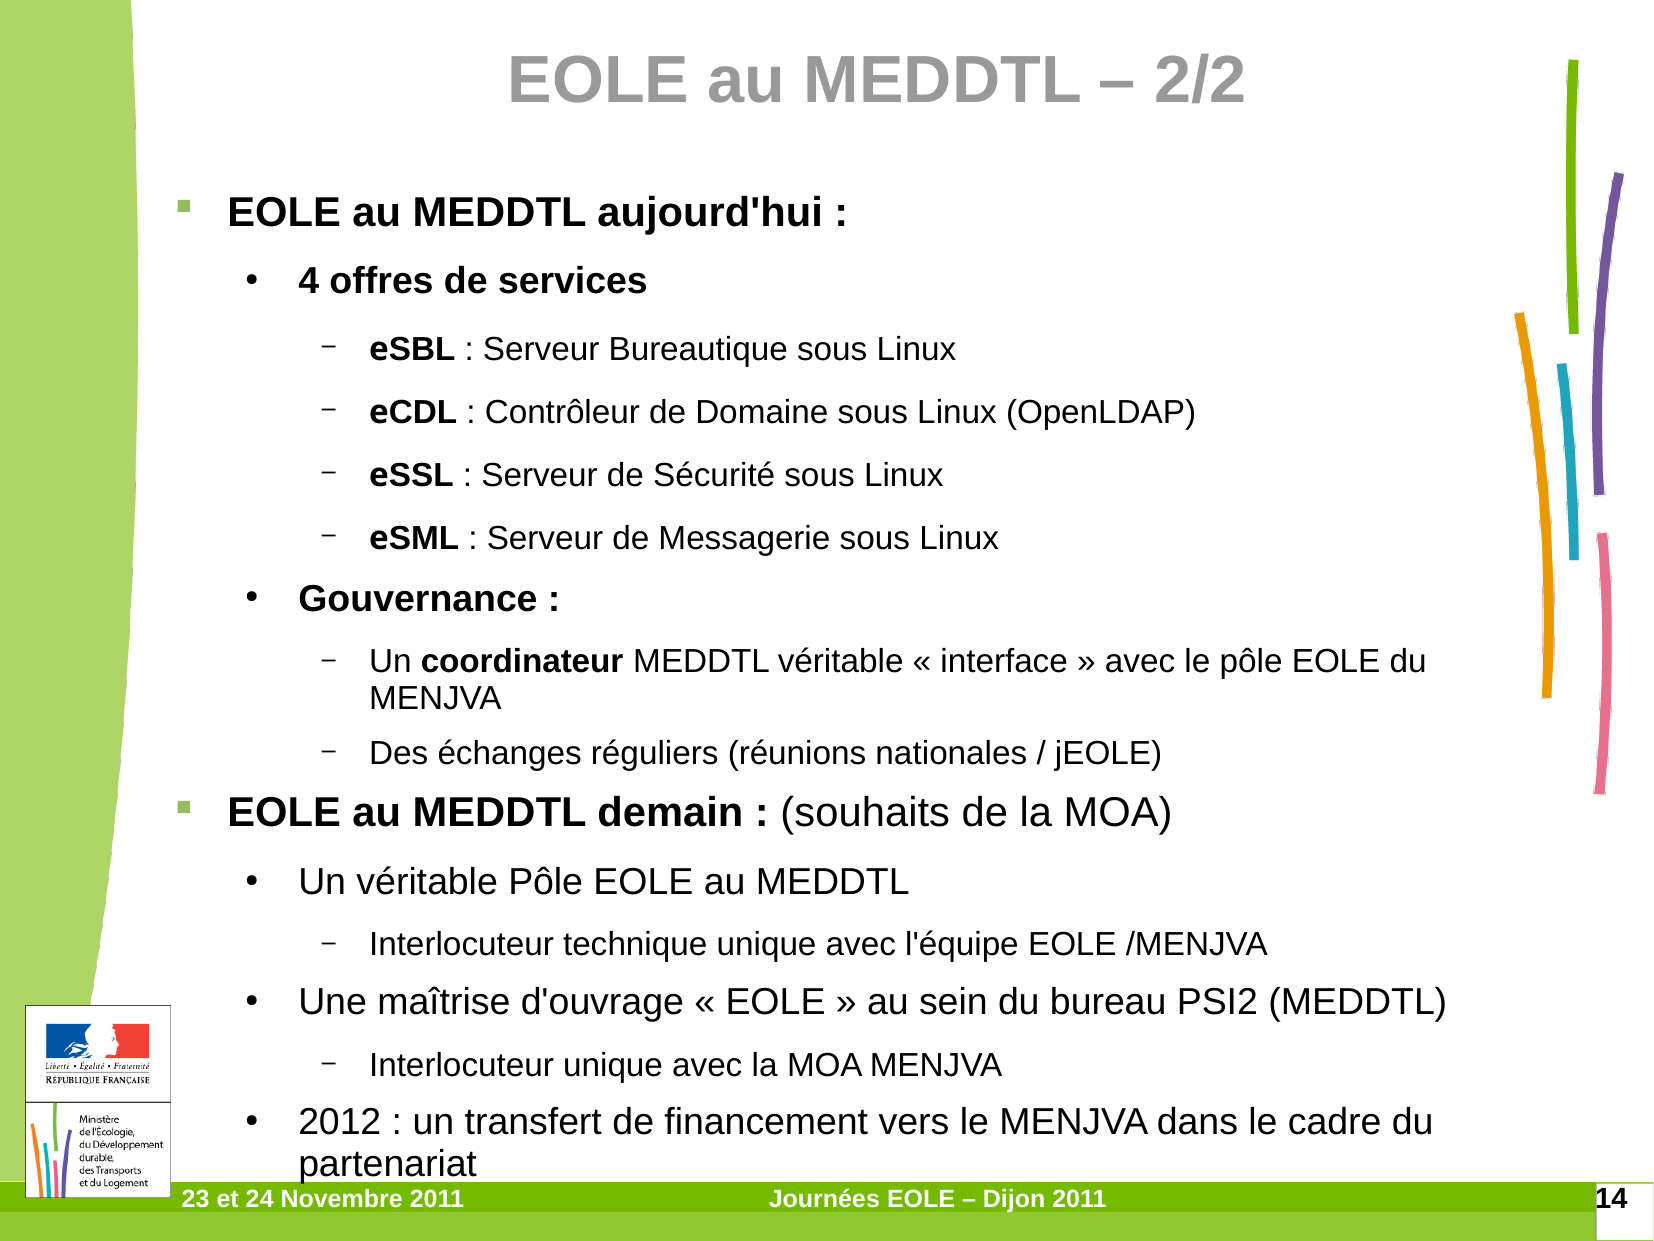

# EOLE au MEDDTL – 2/2
EOLE au MEDDTL aujourd'hui :
4 offres de services
eSBL : Serveur Bureautique sous Linux
eCDL : Contrôleur de Domaine sous Linux (OpenLDAP)
eSSL : Serveur de Sécurité sous Linux
eSML : Serveur de Messagerie sous Linux
Gouvernance :
Un coordinateur MEDDTL véritable « interface » avec le pôle EOLE du MENJVA
Des échanges réguliers (réunions nationales / jEOLE)
EOLE au MEDDTL demain : (souhaits de la MOA)
Un véritable Pôle EOLE au MEDDTL
Interlocuteur technique unique avec l'équipe EOLE /MENJVA
Une maîtrise d'ouvrage « EOLE » au sein du bureau PSI2 (MEDDTL)
Interlocuteur unique avec la MOA MENJVA
2012 : un transfert de financement vers le MENJVA dans le cadre du partenariat
14
 SG/SPSSI/PSI septembre 2011
Schéma directeur des SI